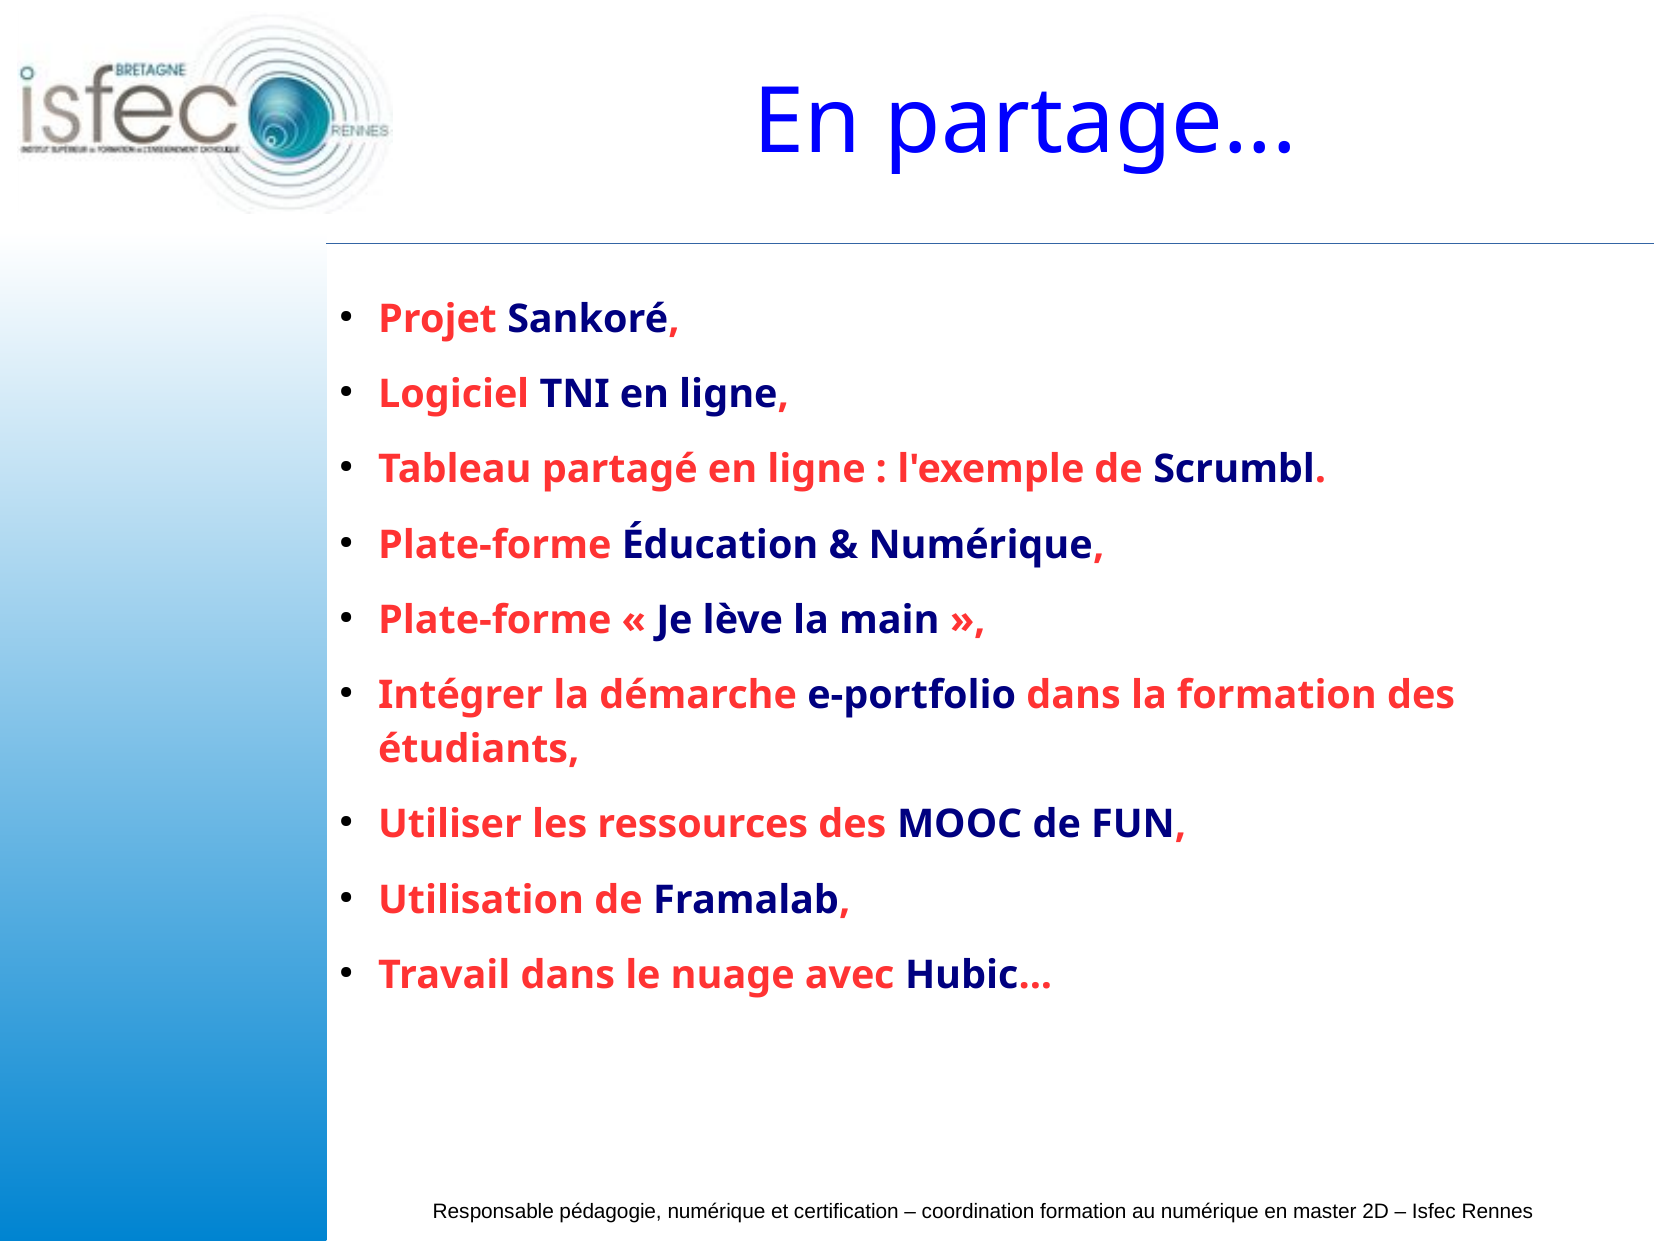

# En partage...
Projet Sankoré,
Logiciel TNI en ligne,
Tableau partagé en ligne : l'exemple de Scrumbl.
Plate-forme Éducation & Numérique,
Plate-forme « Je lève la main »,
Intégrer la démarche e-portfolio dans la formation des étudiants,
Utiliser les ressources des MOOC de FUN,
Utilisation de Framalab,
Travail dans le nuage avec Hubic...